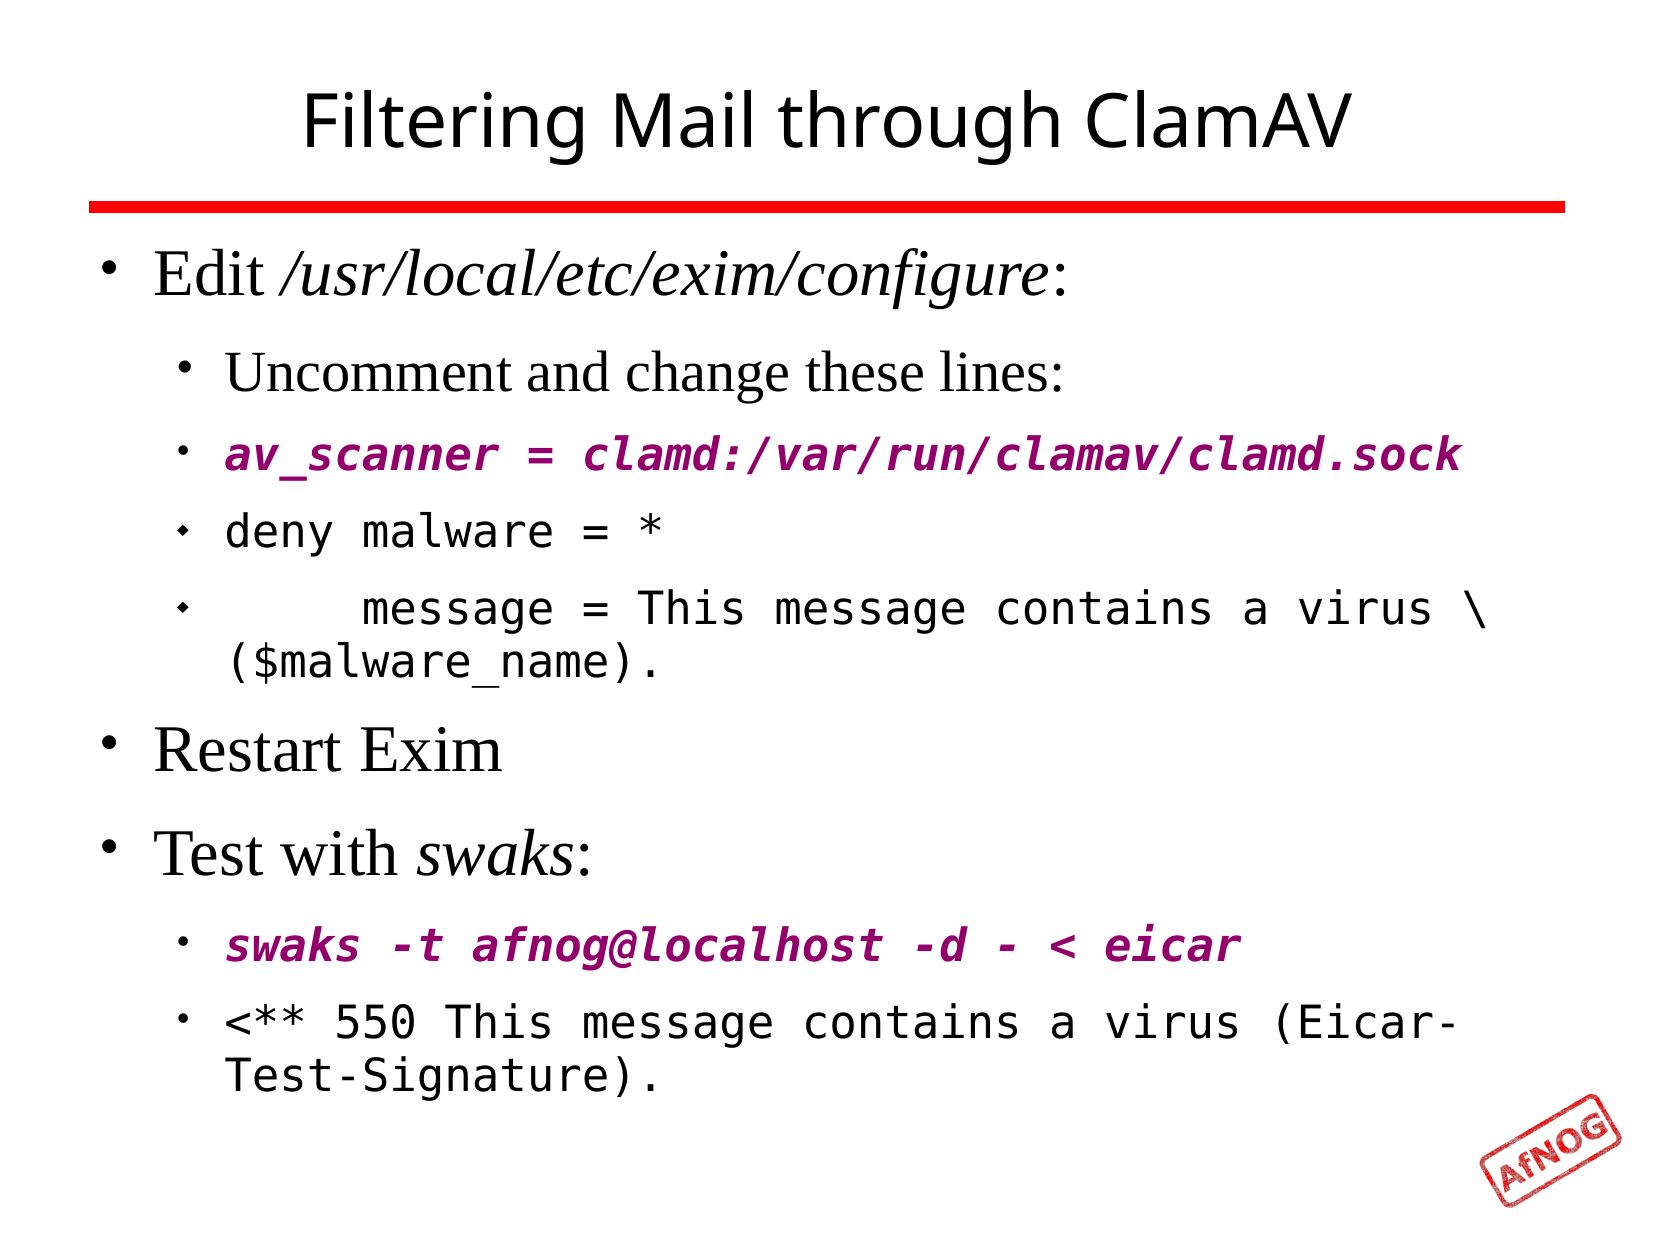

# Filtering Mail through ClamAV
Edit /usr/local/etc/exim/configure:
Uncomment and change these lines:
av_scanner = clamd:/var/run/clamav/clamd.sock
deny malware = *
 message = This message contains a virus \ ($malware_name).
Restart Exim
Test with swaks:
swaks -t afnog@localhost -d - < eicar
<** 550 This message contains a virus (Eicar-Test-Signature).